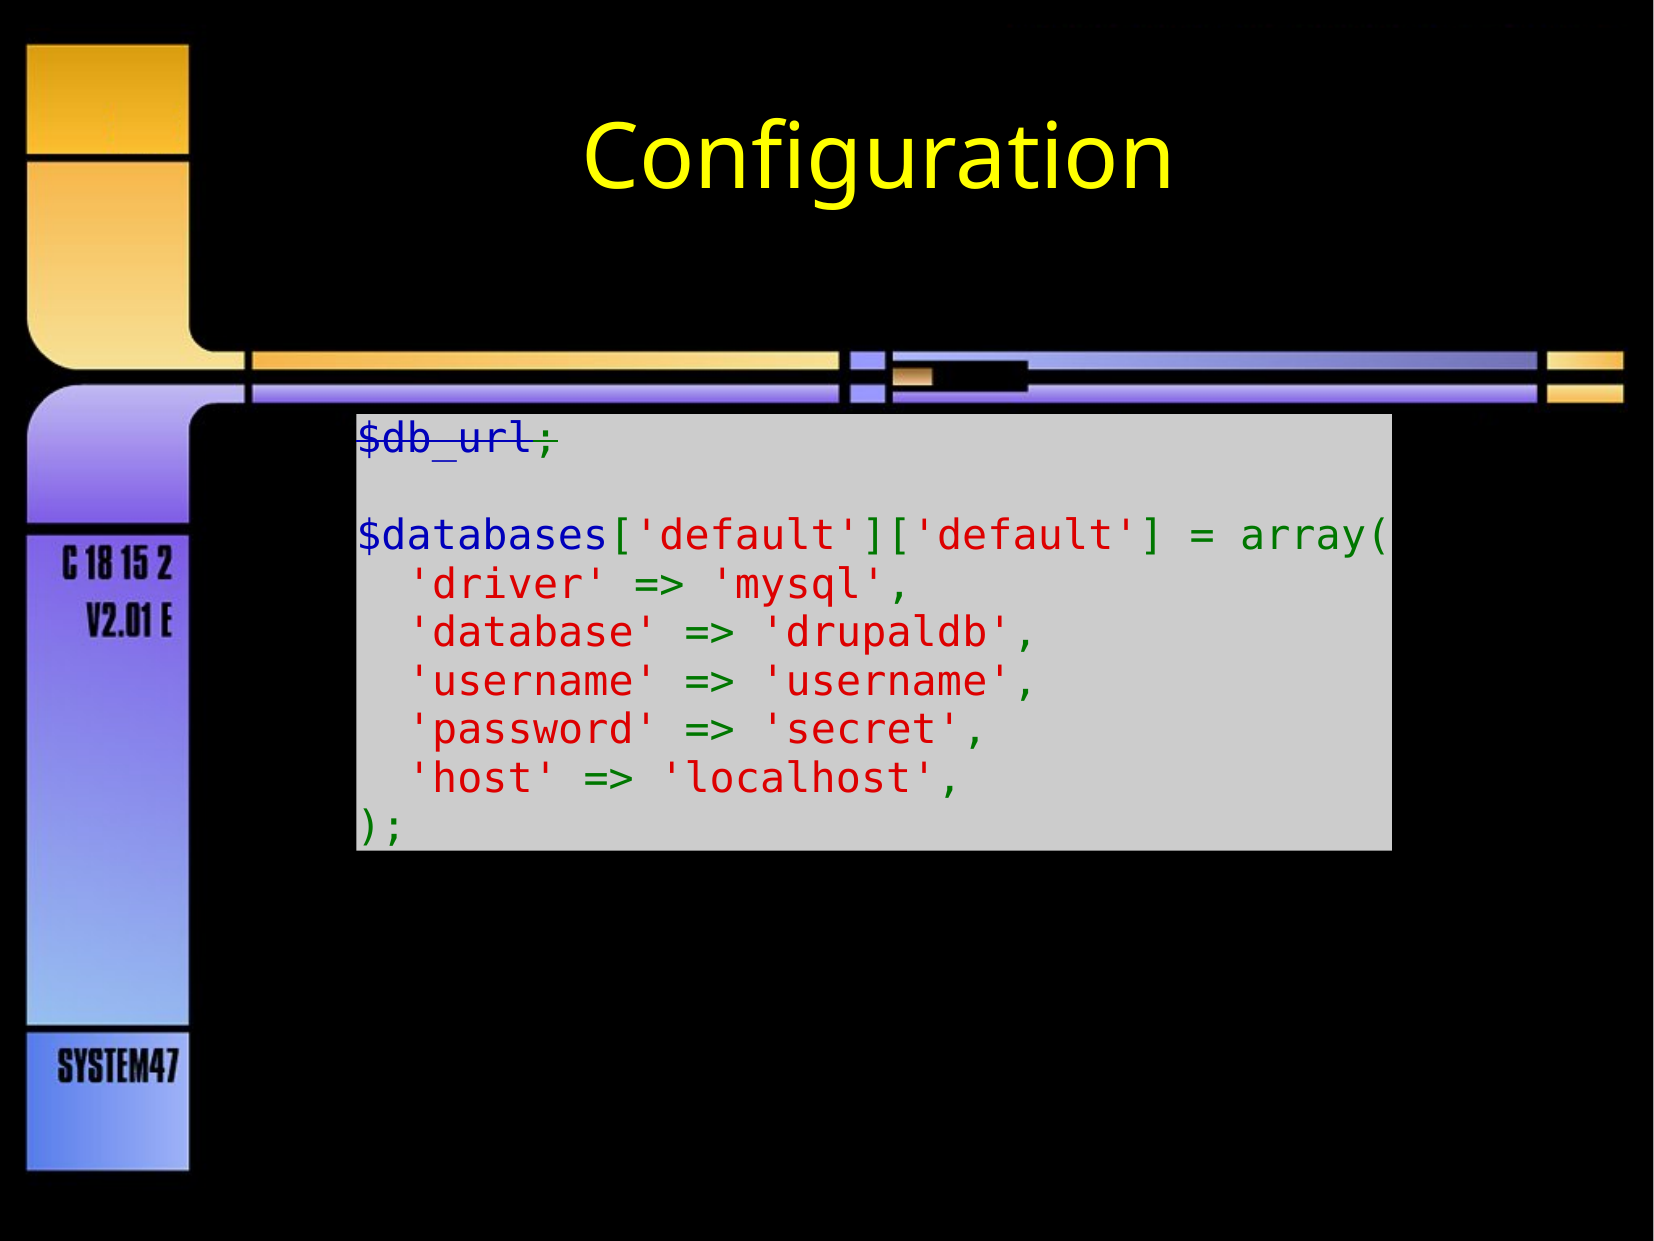

# Configuration
$db_url;
$databases['default']['default'] = array(
  'driver' => 'mysql',
  'database' => 'drupaldb',
  'username' => 'username',
  'password' => 'secret',
  'host' => 'localhost',
);